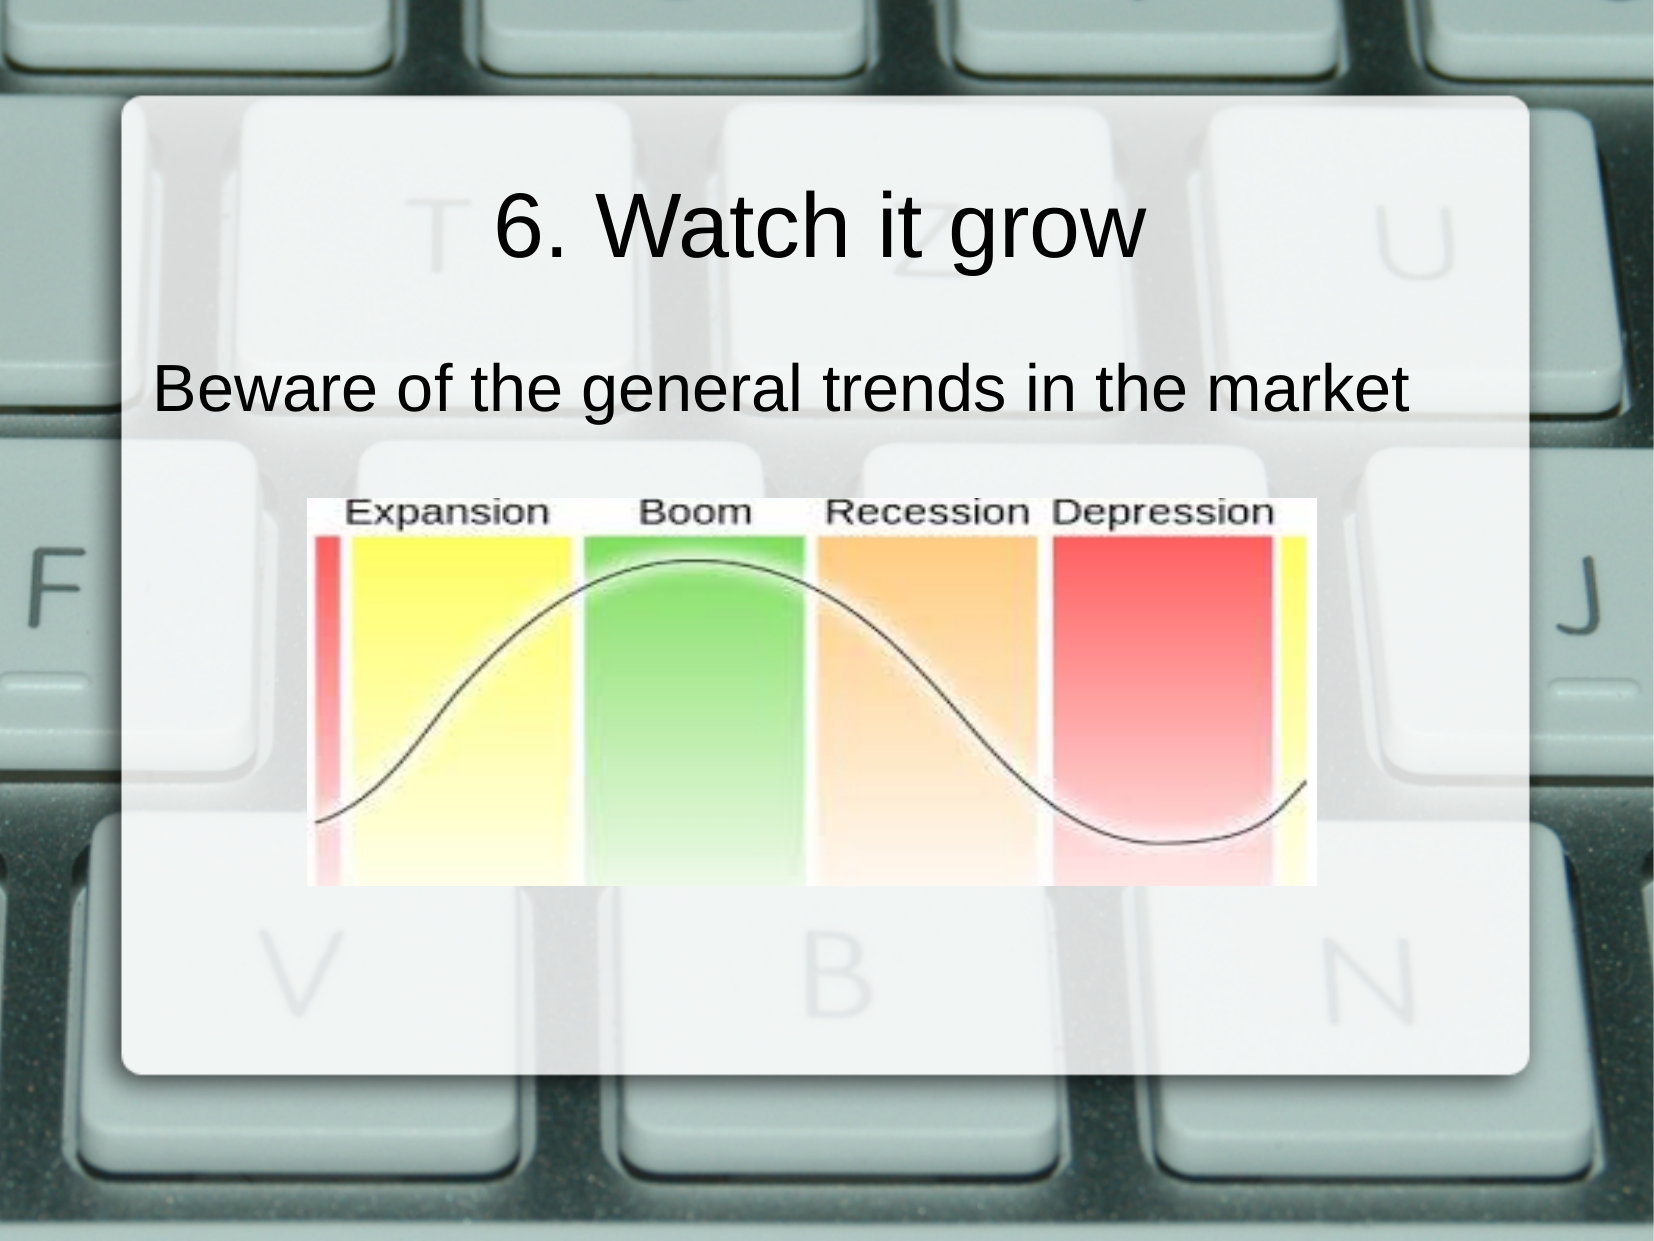

# 6. Watch it grow
Beware of the general trends in the market